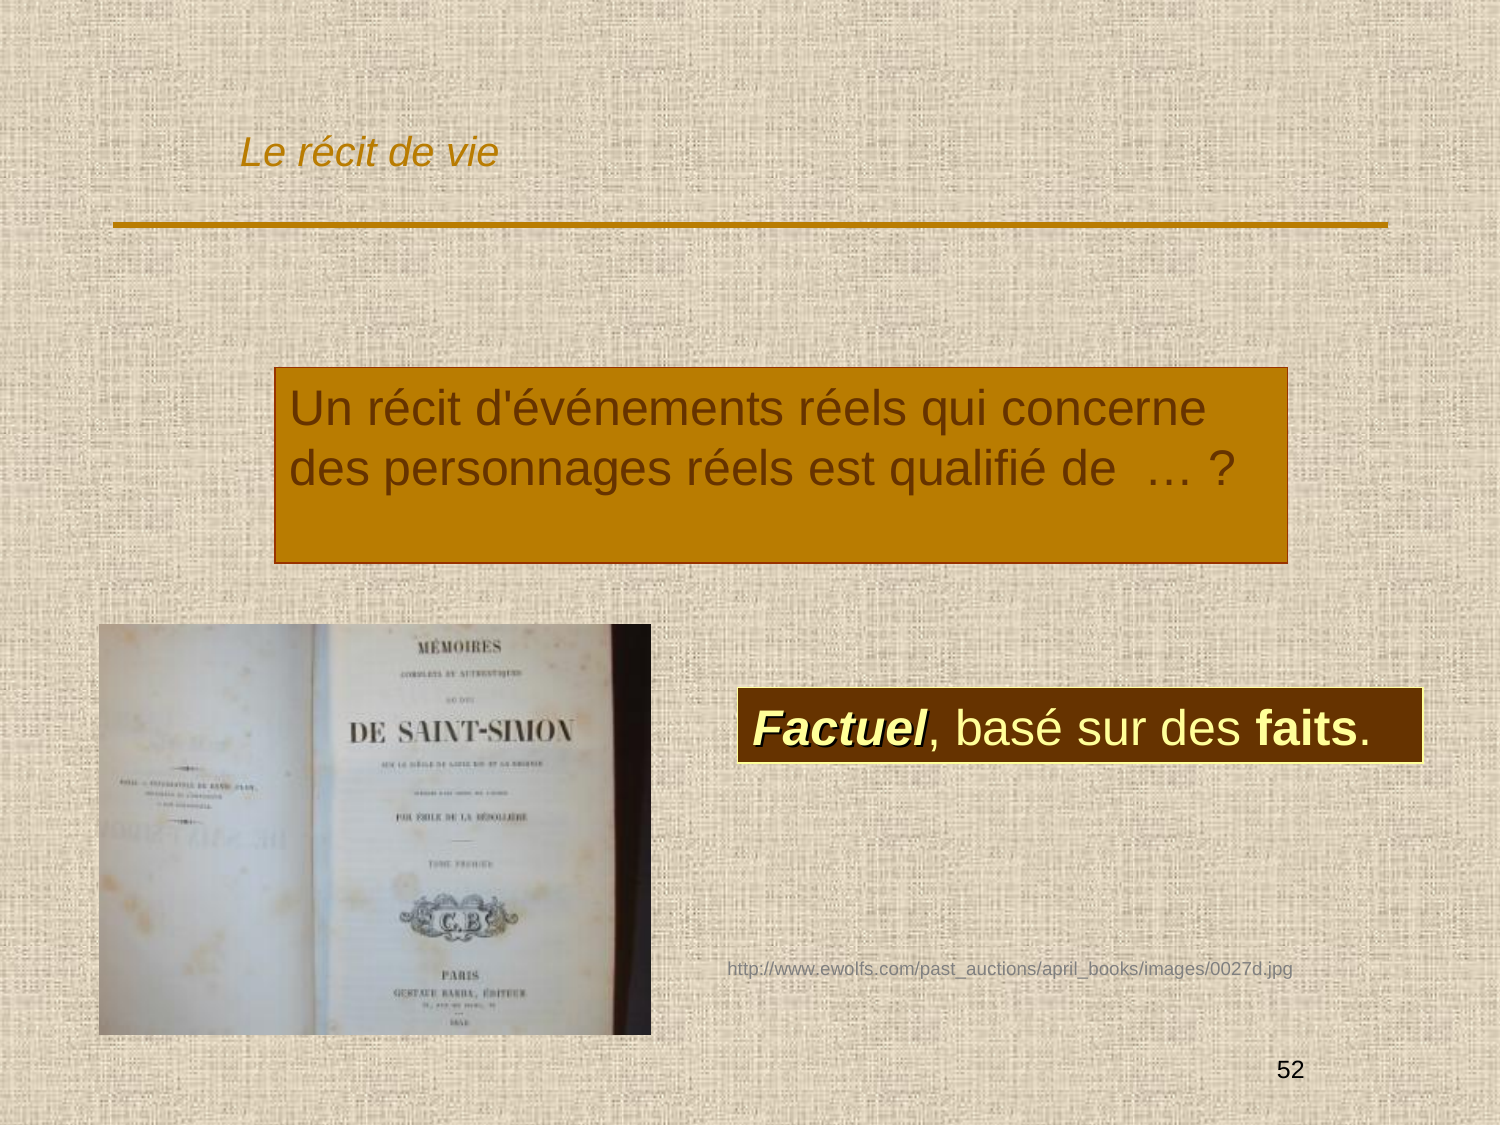

Le récit de vie
Un récit d'événements réels qui concerne des personnages réels est qualifié de … ?
Factuel, basé sur des faits.
http://www.ewolfs.com/past_auctions/april_books/images/0027d.jpg
52